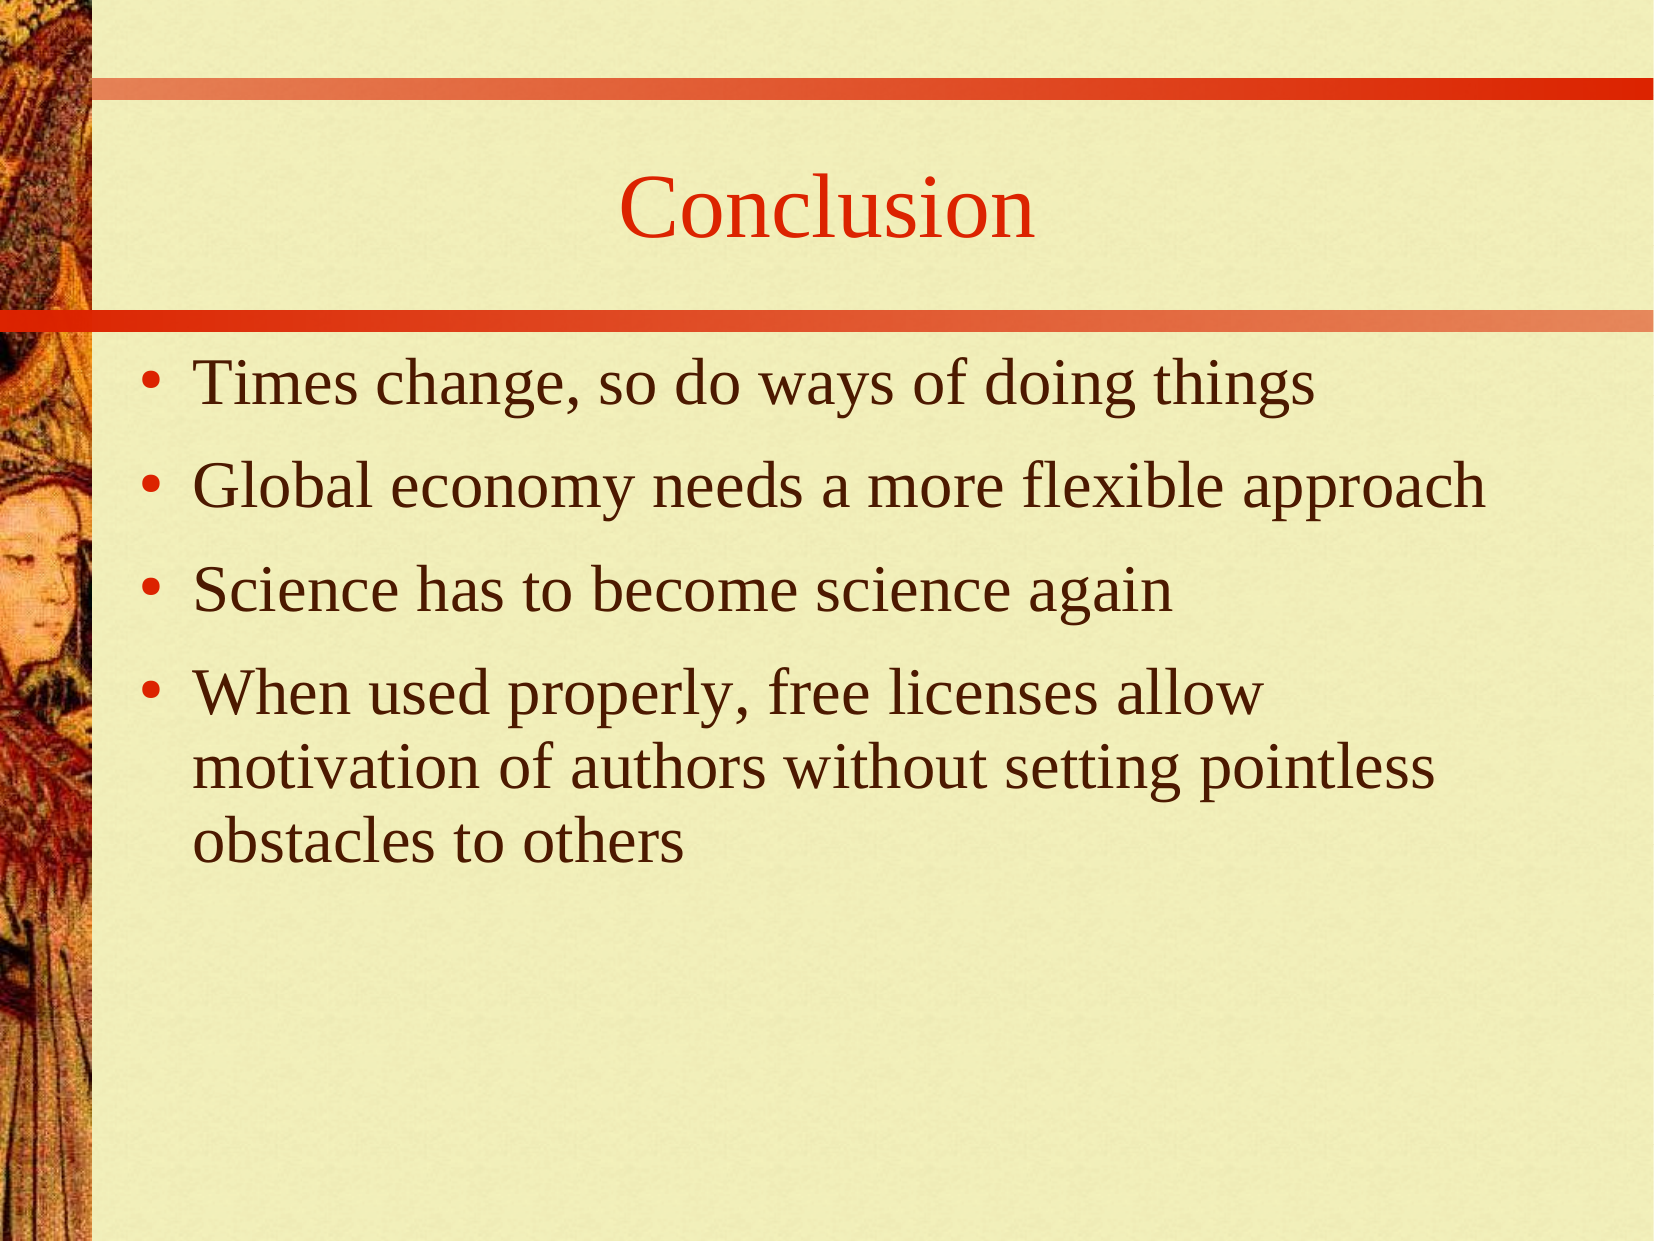

# Conclusion
Times change, so do ways of doing things
Global economy needs a more flexible approach
Science has to become science again
When used properly, free licenses allow motivation of authors without setting pointless obstacles to others